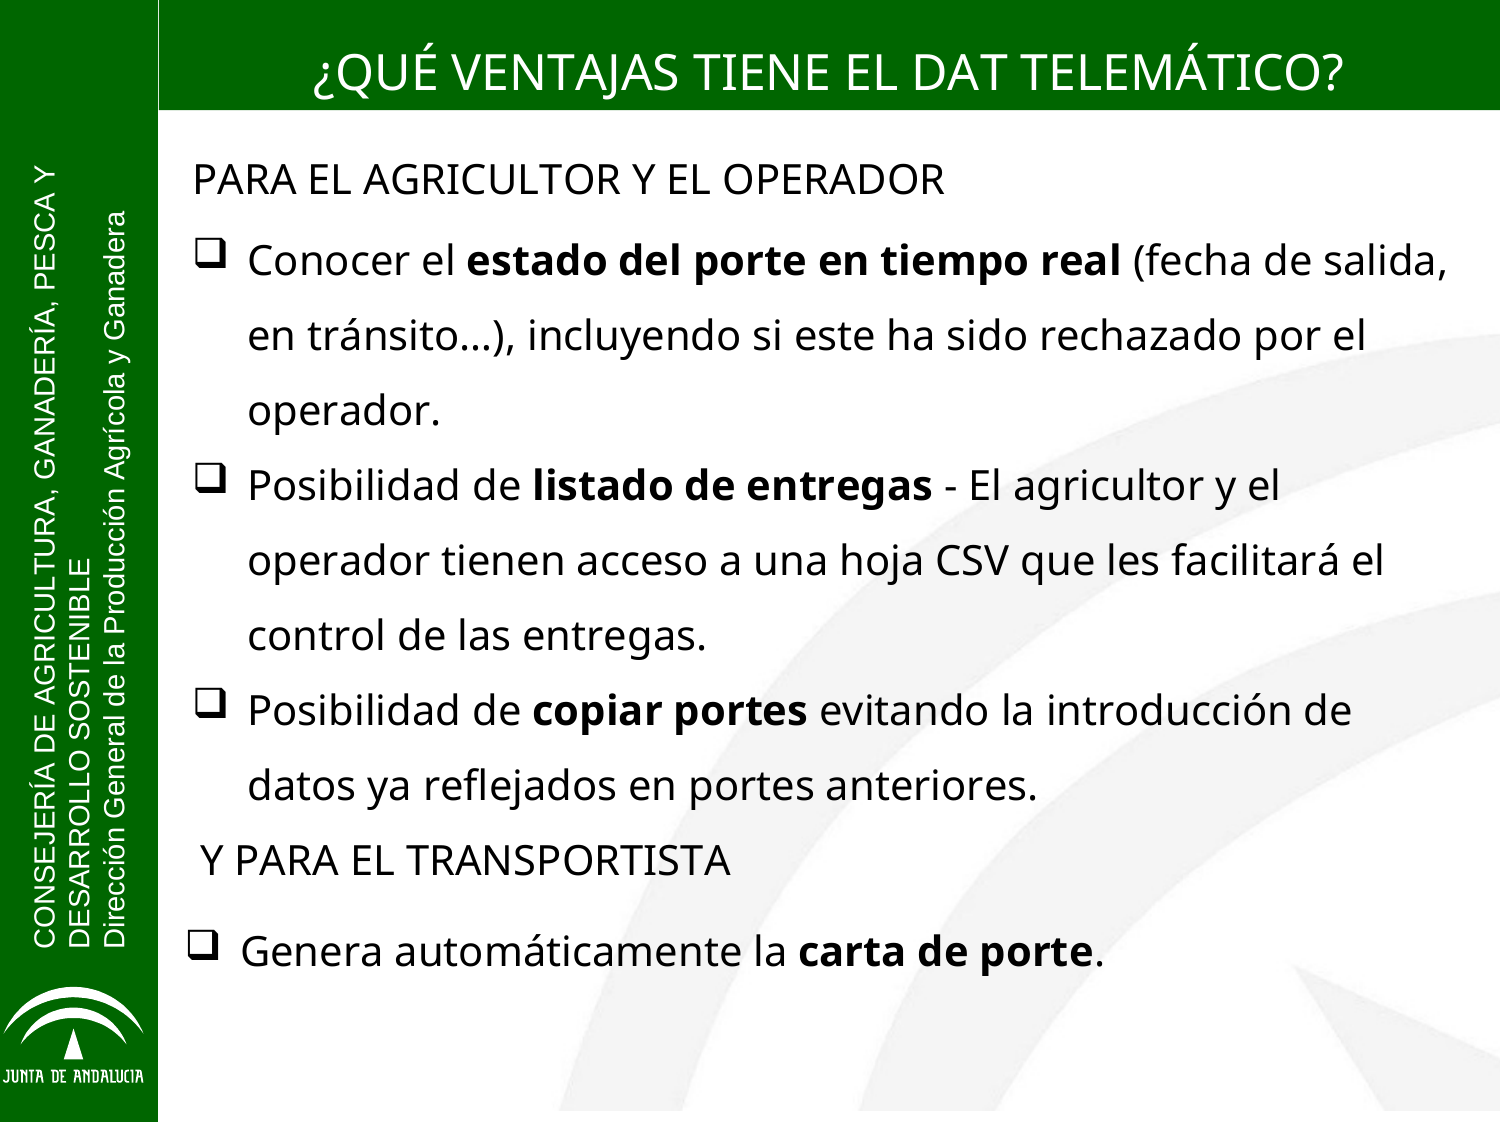

¿QUÉ VENTAJAS TIENE EL DAT TELEMÁTICO?
PARA EL AGRICULTOR Y EL OPERADOR
Conocer el estado del porte en tiempo real (fecha de salida, en tránsito…), incluyendo si este ha sido rechazado por el operador.
Posibilidad de listado de entregas - El agricultor y el operador tienen acceso a una hoja CSV que les facilitará el control de las entregas.
Posibilidad de copiar portes evitando la introducción de datos ya reflejados en portes anteriores.
Y PARA EL TRANSPORTISTA
Genera automáticamente la carta de porte.